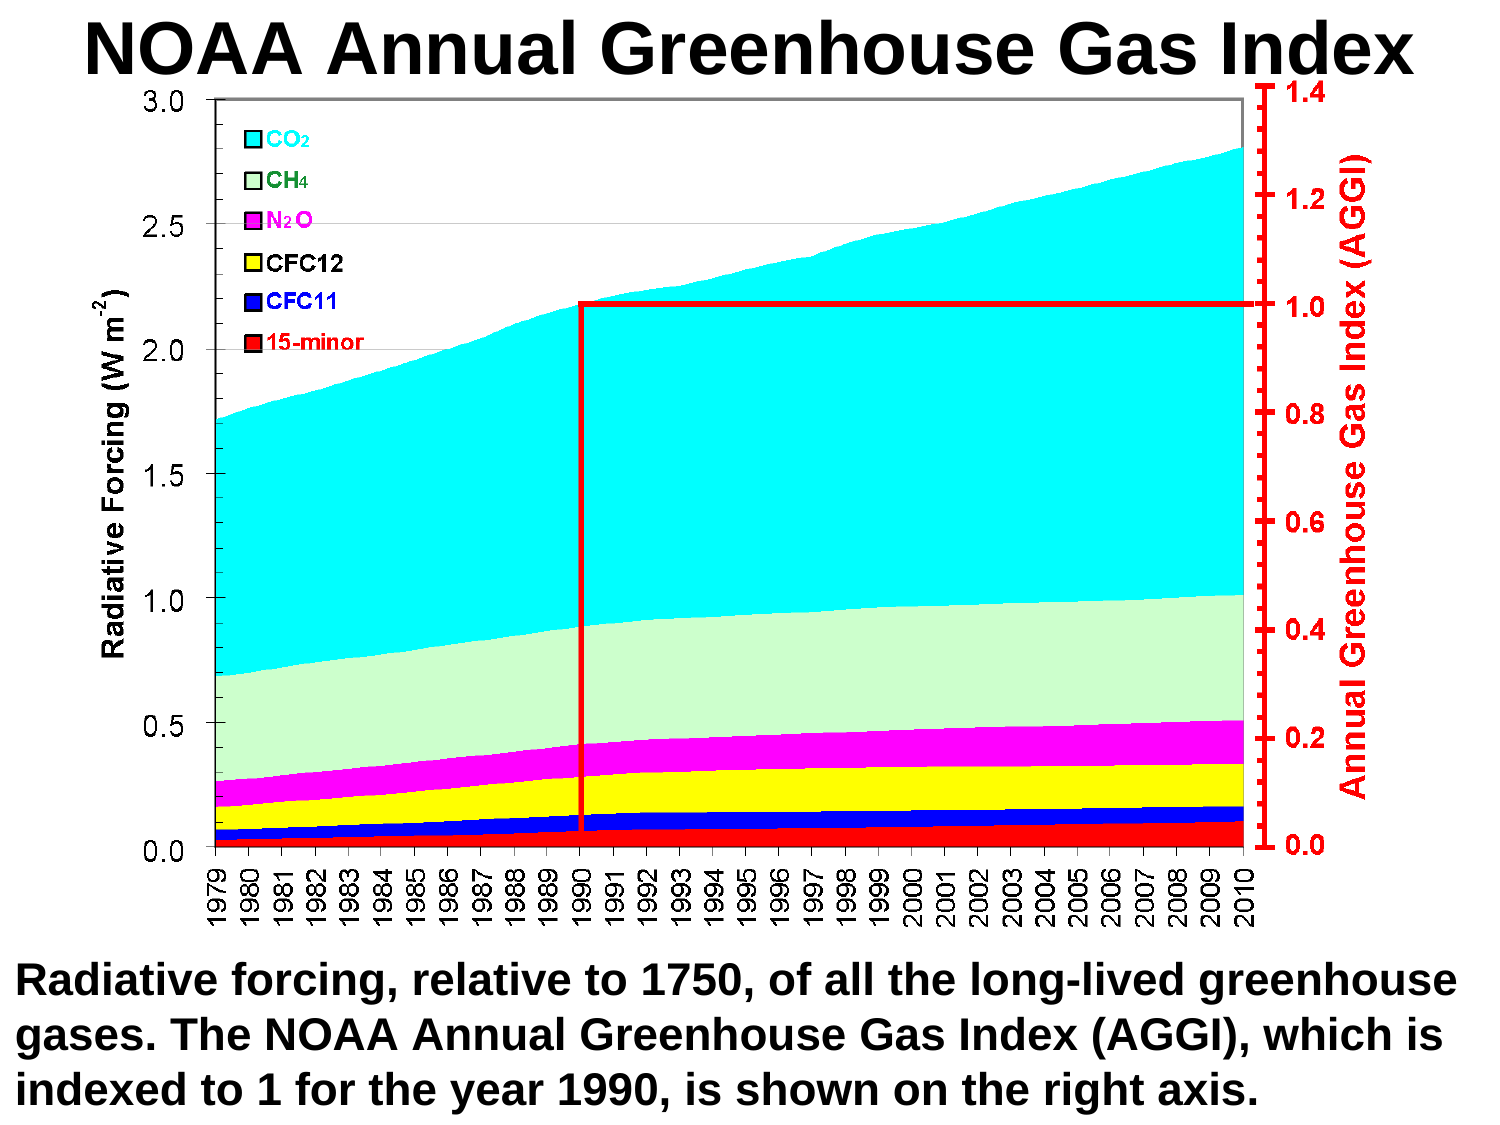

NOAA Annual Greenhouse Gas Index
Radiative forcing, relative to 1750, of all the long-lived greenhouse gases. The NOAA Annual Greenhouse Gas Index (AGGI), which is indexed to 1 for the year 1990, is shown on the right axis.